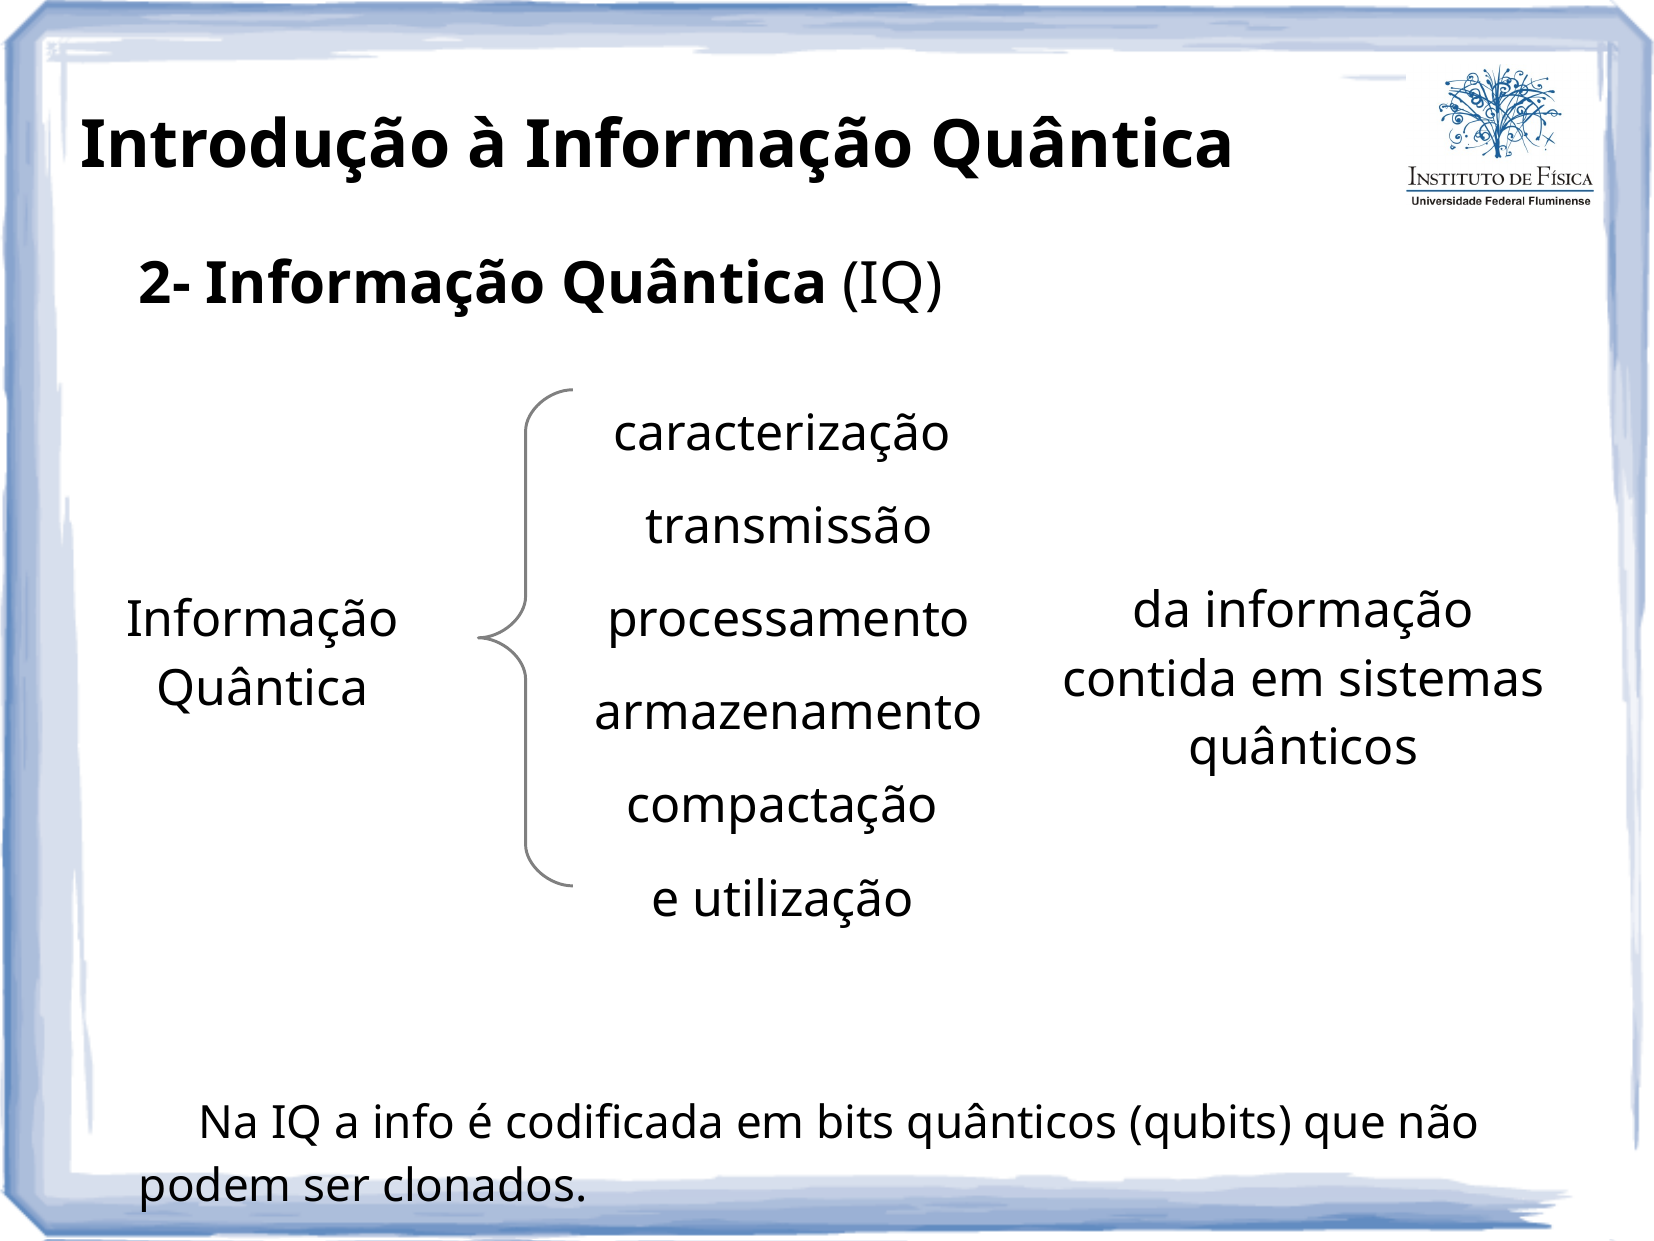

Introdução à Informação Quântica
2- Informação Quântica (IQ)
 Na IQ a info é codificada em bits quânticos (qubits) que não podem ser clonados.
caracterização
 transmissão
 processamento
 armazenamento
 compactação
e utilização
da informação contida em sistemas quânticos
Informação Quântica